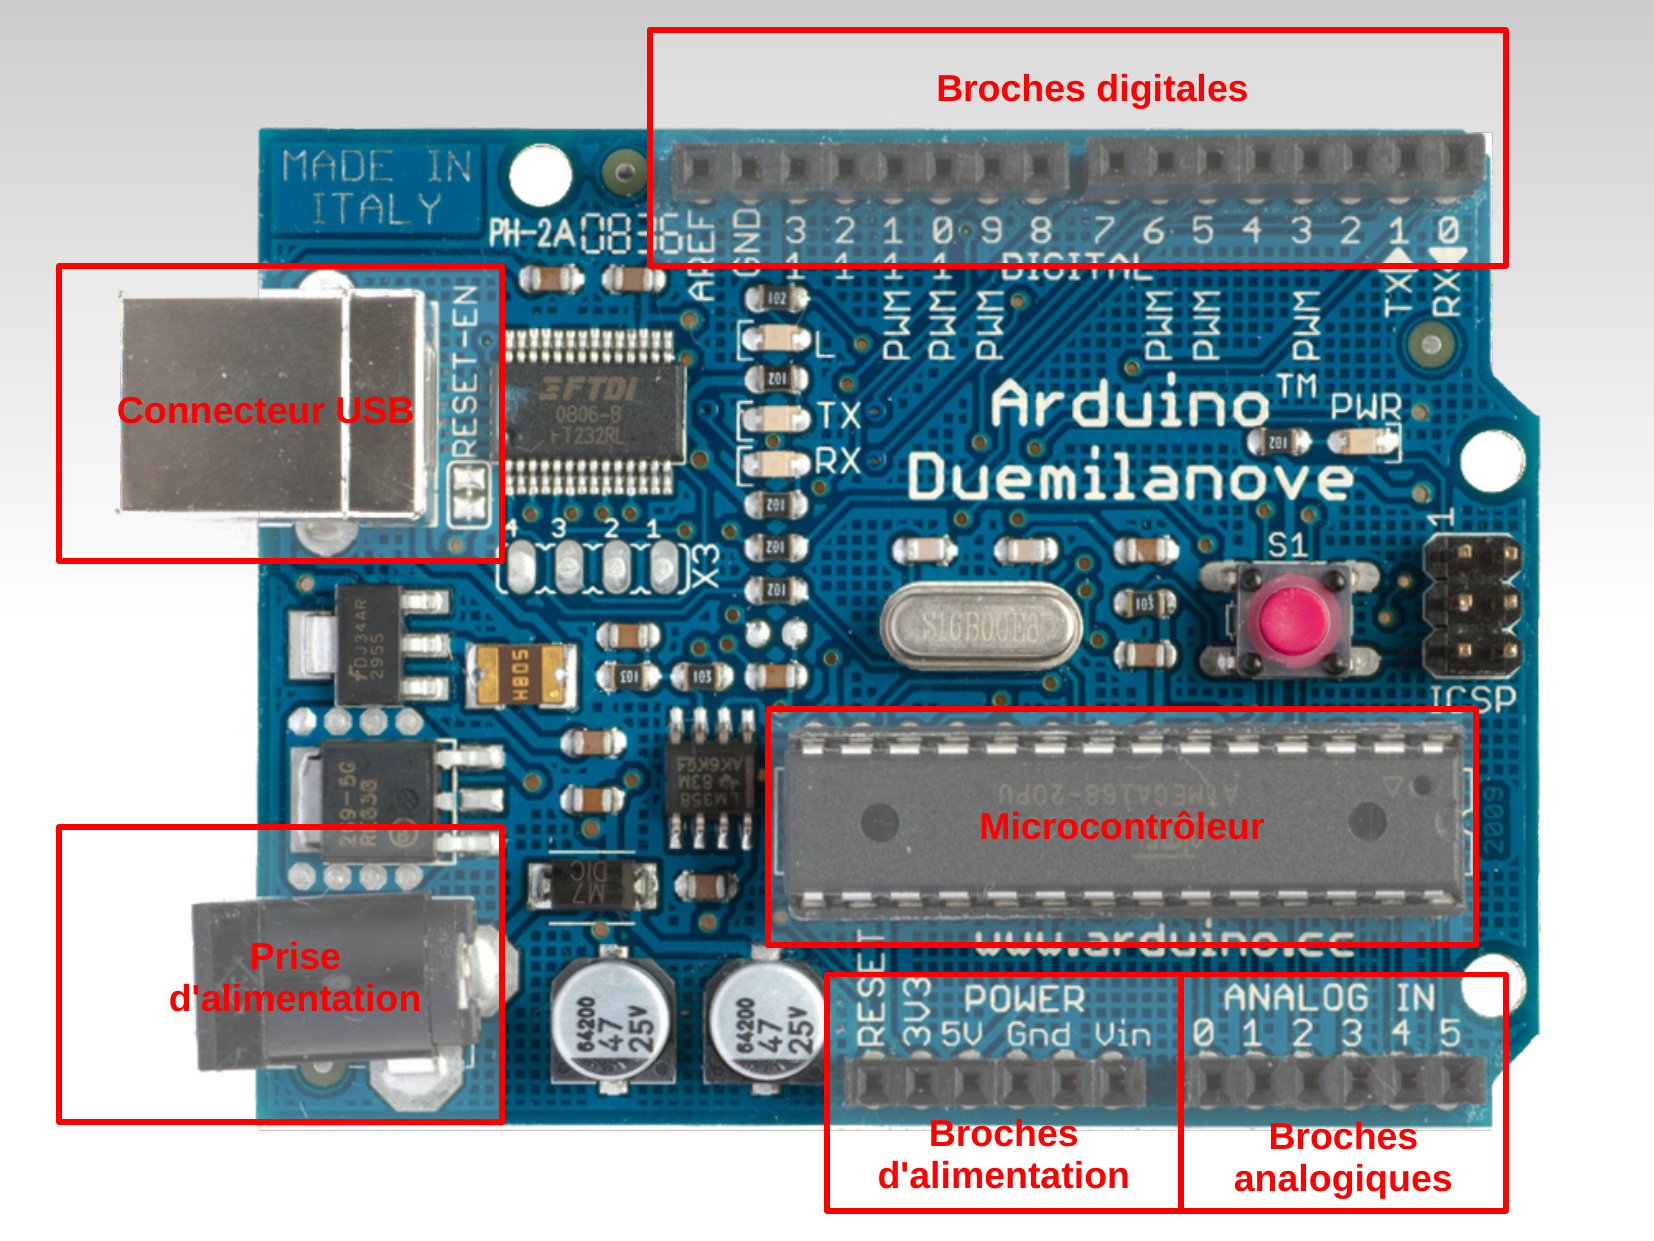

Broches digitales
Connecteur USB
Microcontrôleur
Prise d'alimentation
Broches d'alimentation
Broches analogiques